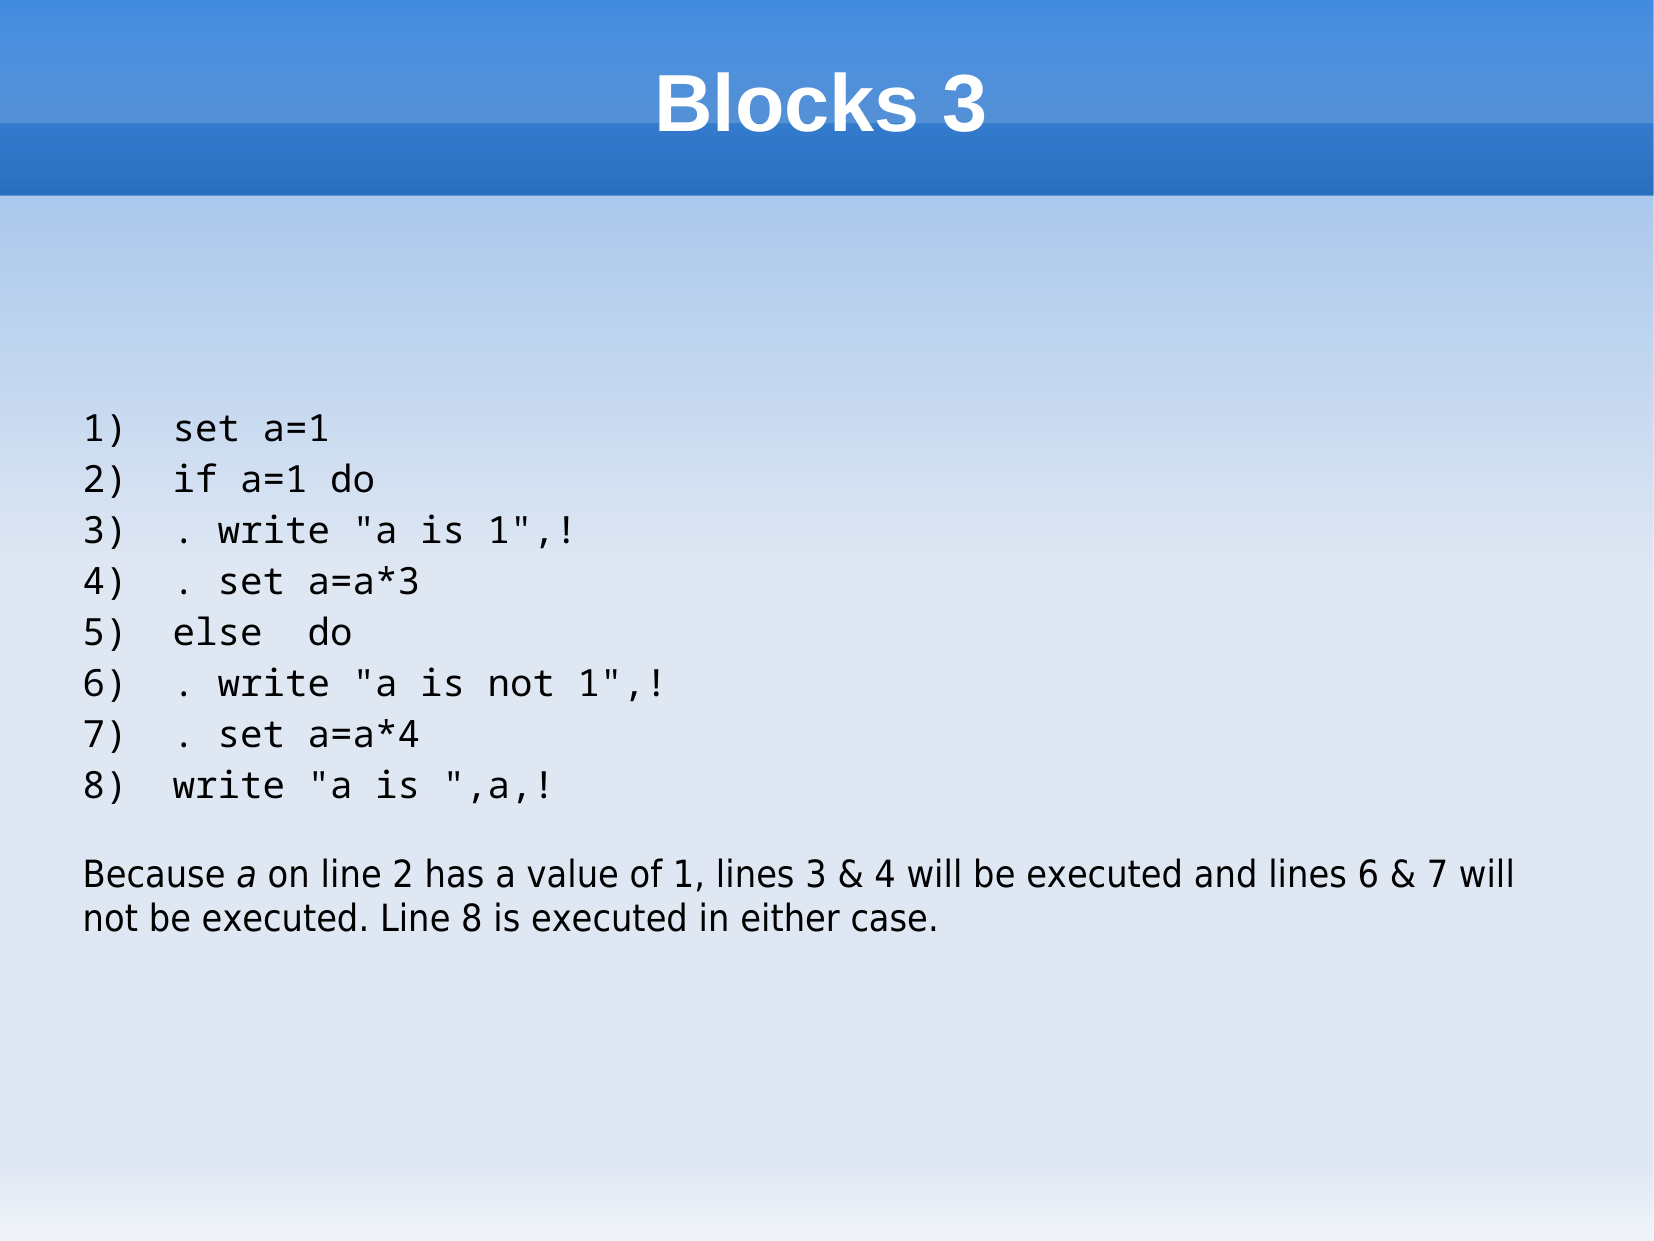

# Blocks 3
 set a=1
 if a=1 do
 . write "a is 1",!
 . set a=a*3
 else do
 . write "a is not 1",!
 . set a=a*4
 write "a is ",a,!
Because a on line 2 has a value of 1, lines 3 & 4 will be executed and lines 6 & 7 will not be executed. Line 8 is executed in either case.